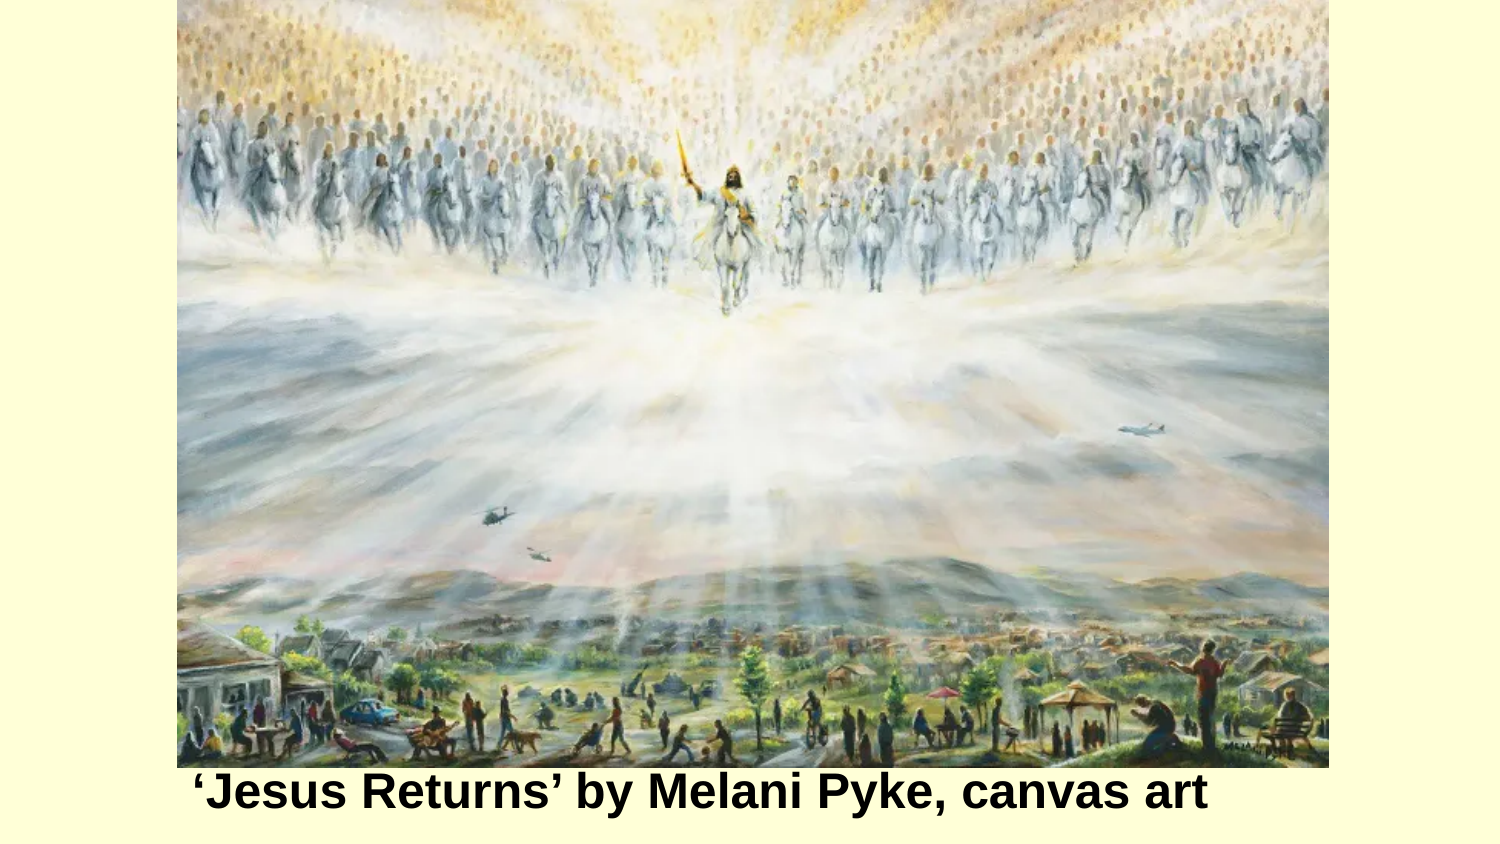

‘Jesus Returns’ by Melani Pyke, canvas art